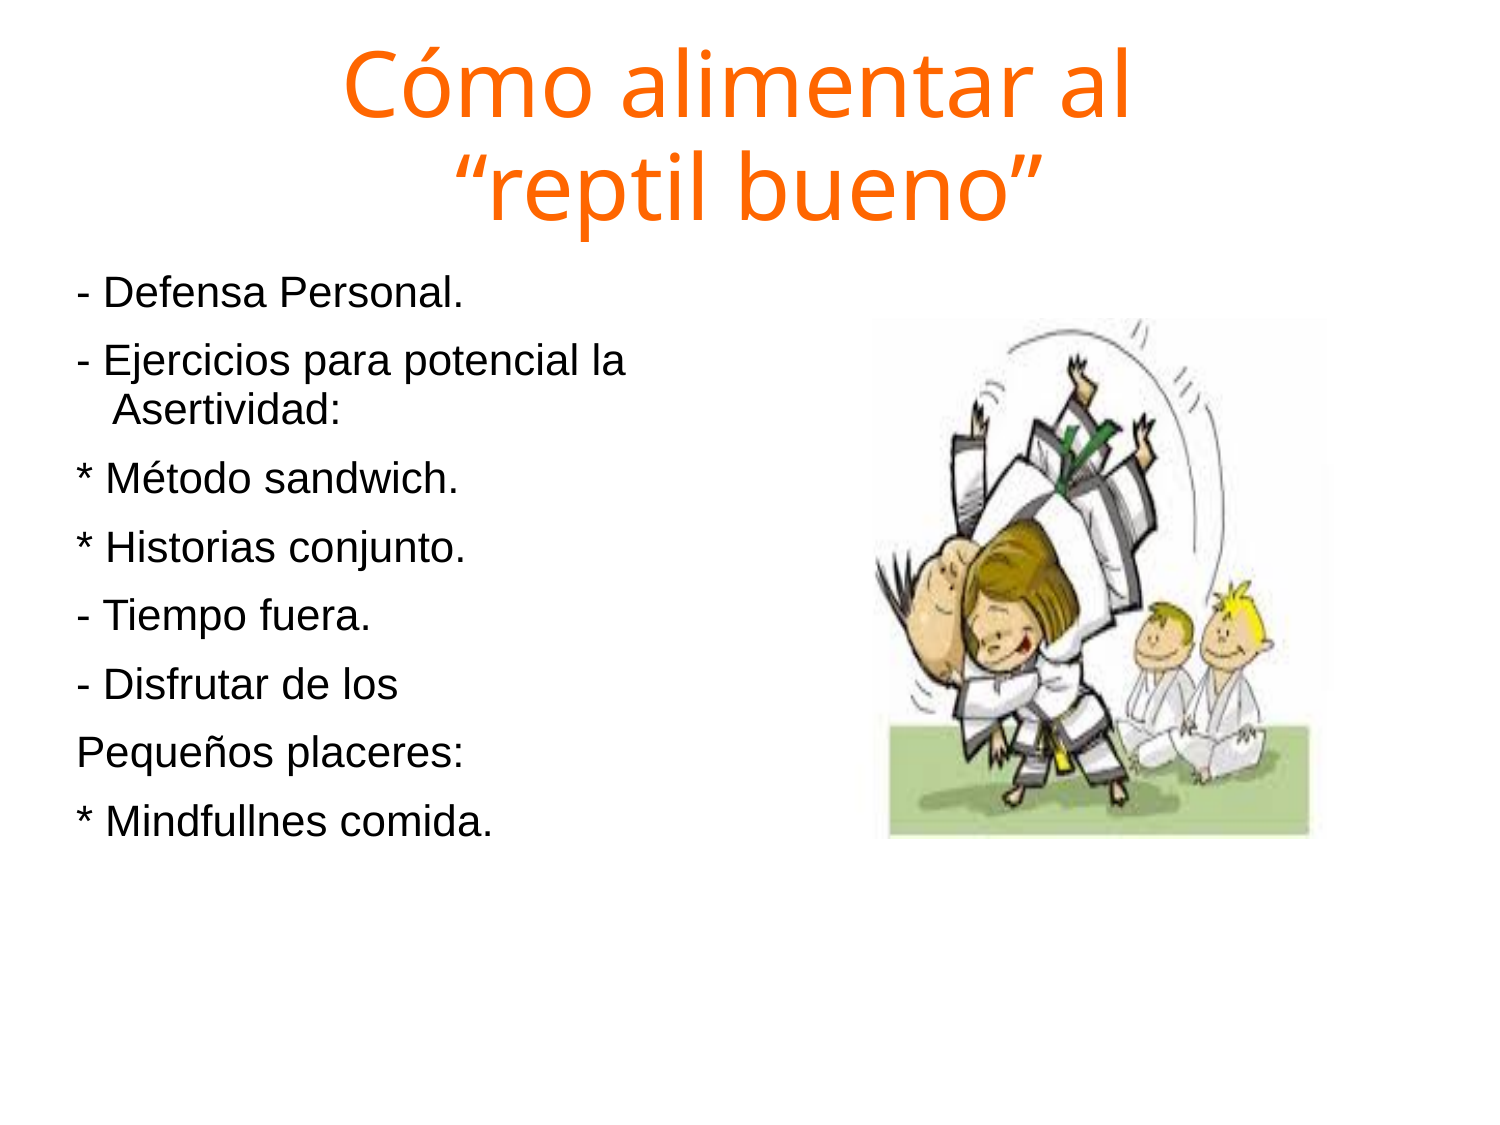

# Cómo alimentar al “reptil bueno”
- Defensa Personal.
- Ejercicios para potencial la Asertividad:
* Método sandwich.
* Historias conjunto.
- Tiempo fuera.
- Disfrutar de los
Pequeños placeres:
* Mindfullnes comida.